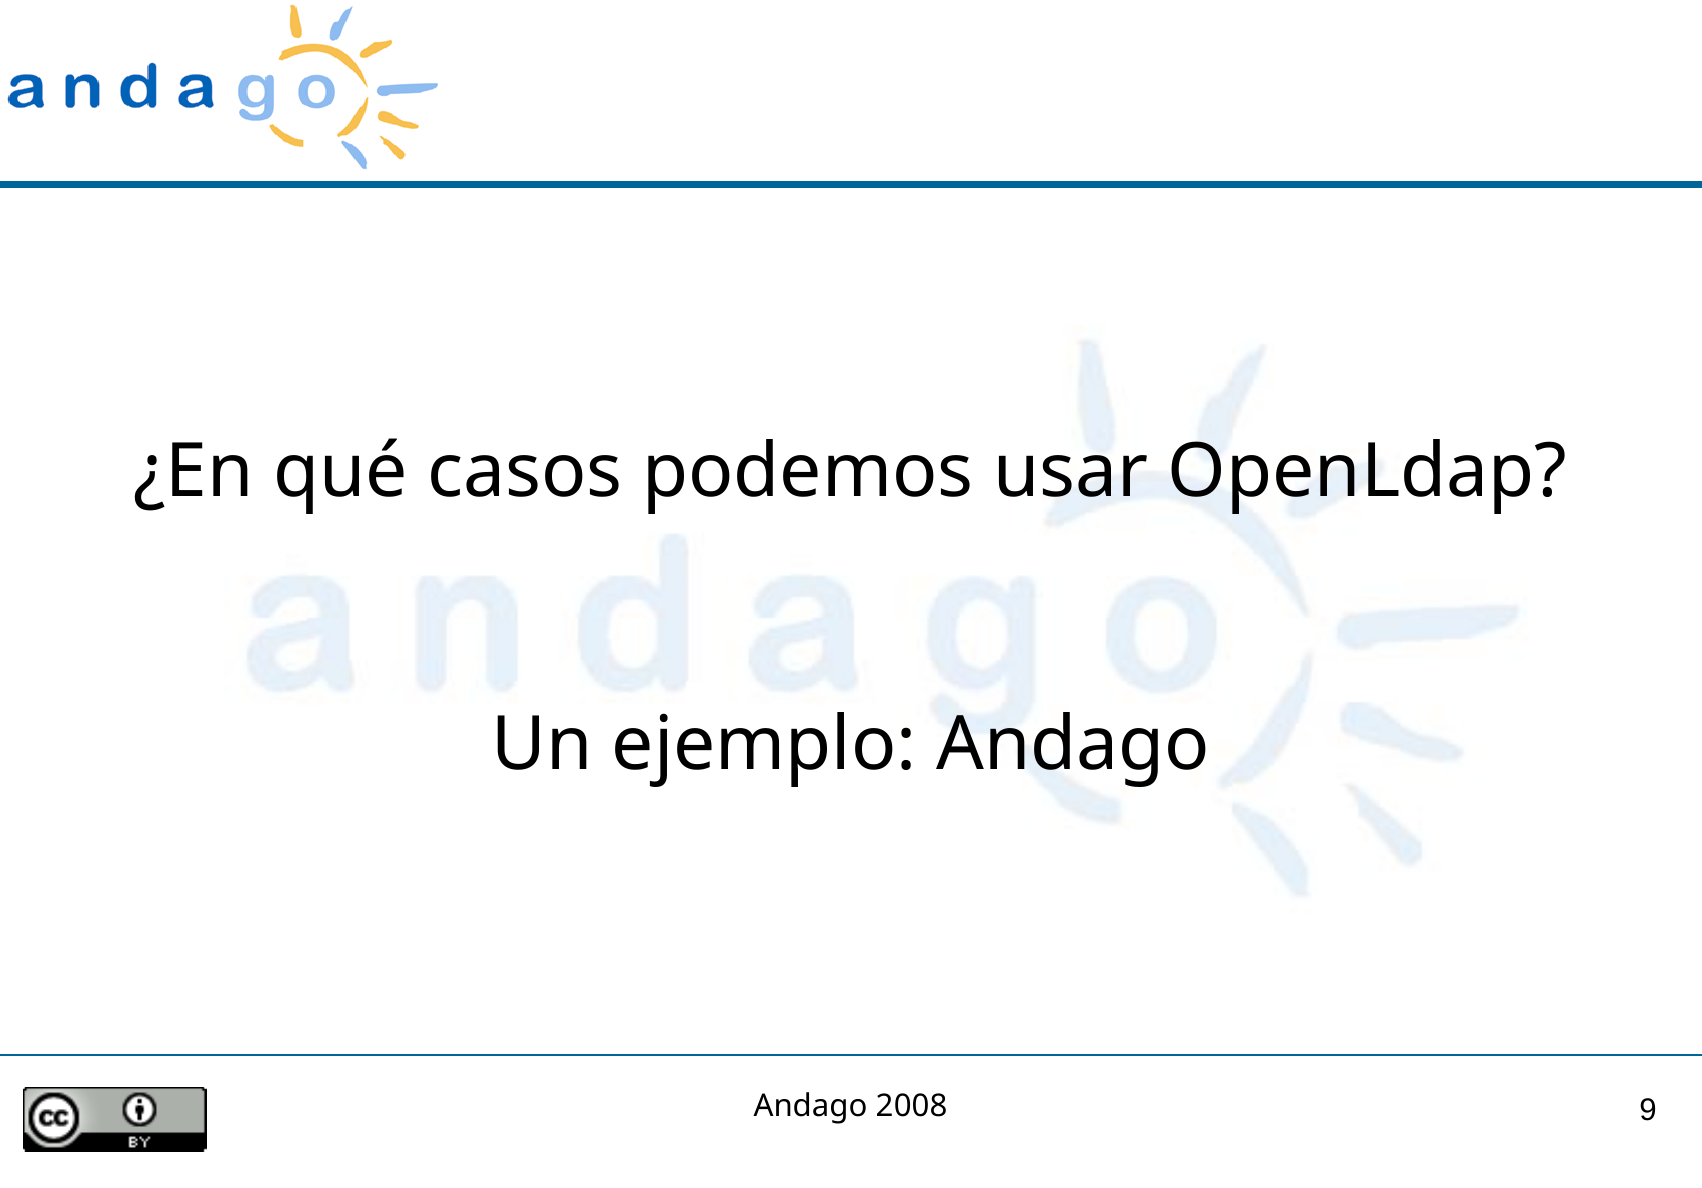

#
¿En qué casos podemos usar OpenLdap?
Un ejemplo: Andago